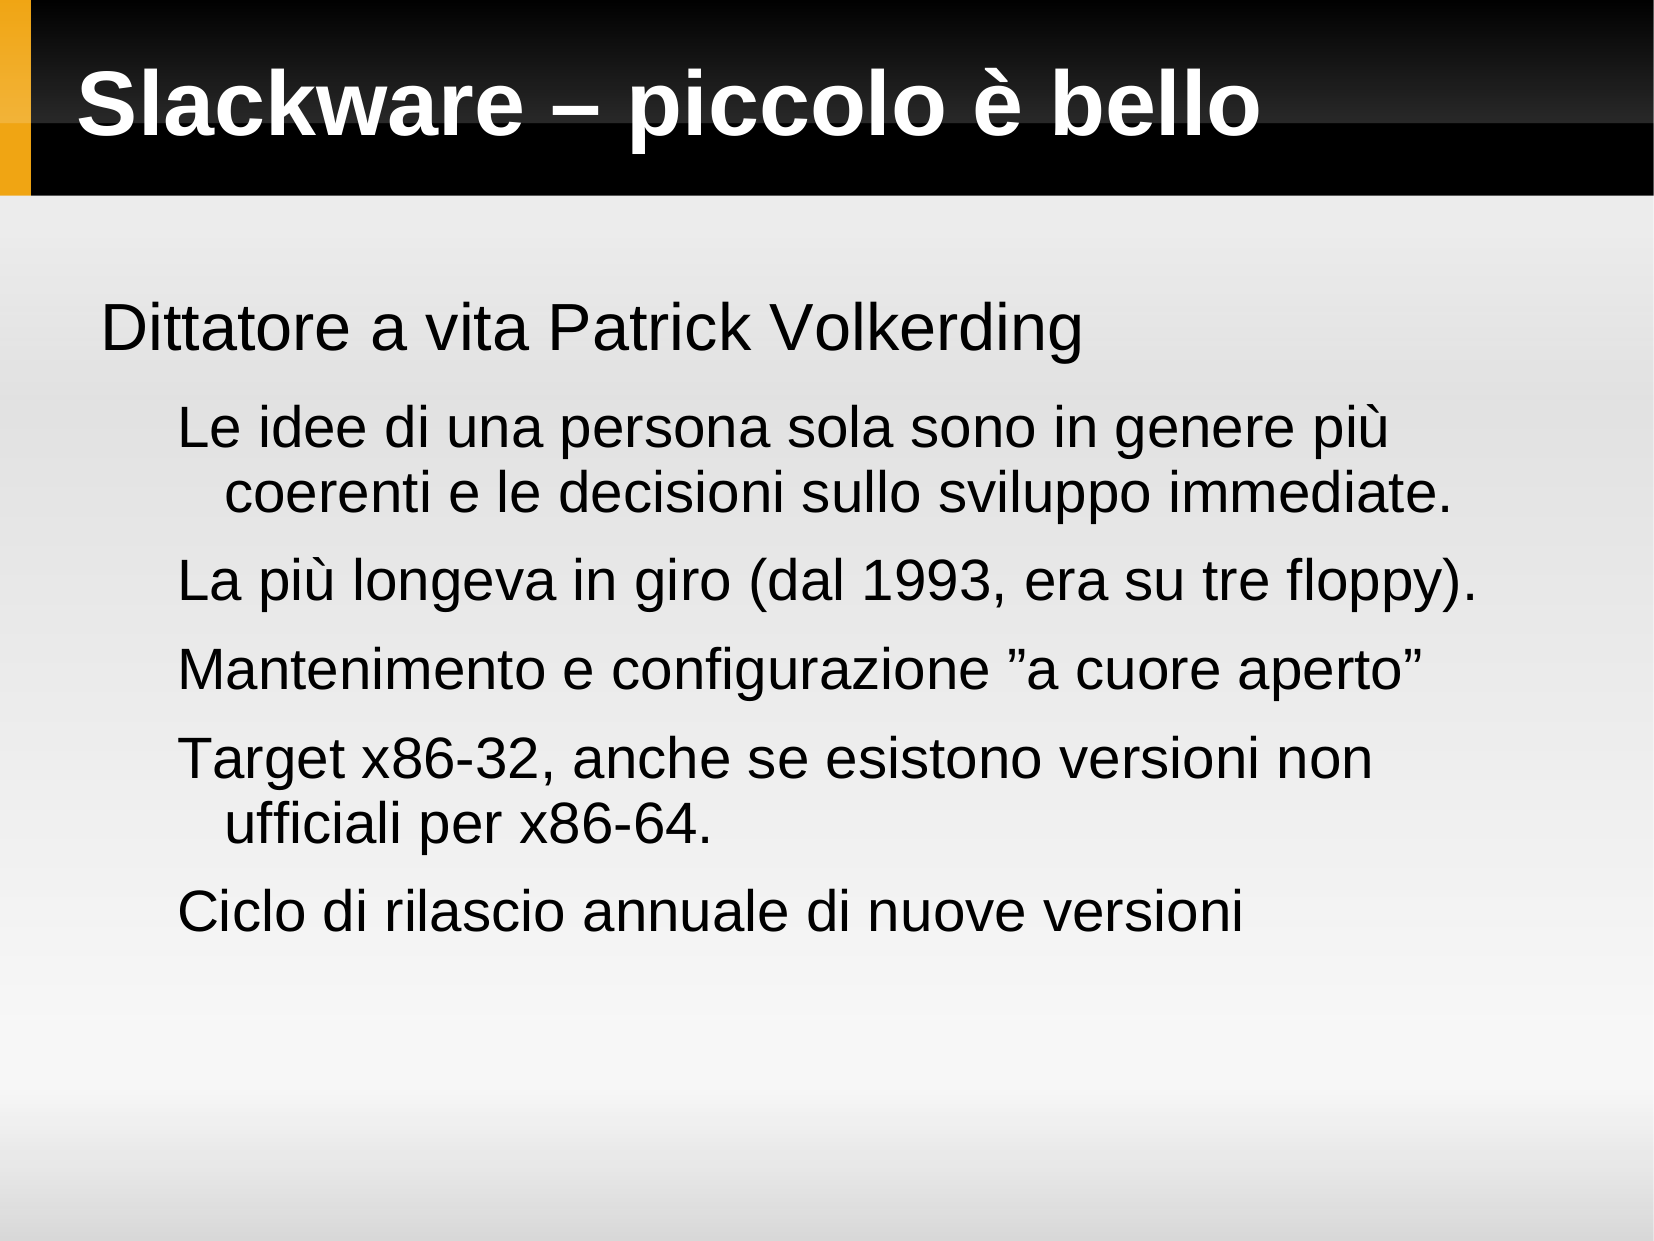

# Slackware – piccolo è bello
Dittatore a vita Patrick Volkerding
Le idee di una persona sola sono in genere più coerenti e le decisioni sullo sviluppo immediate.
La più longeva in giro (dal 1993, era su tre floppy).
Mantenimento e configurazione ”a cuore aperto”
Target x86-32, anche se esistono versioni non ufficiali per x86-64.
Ciclo di rilascio annuale di nuove versioni